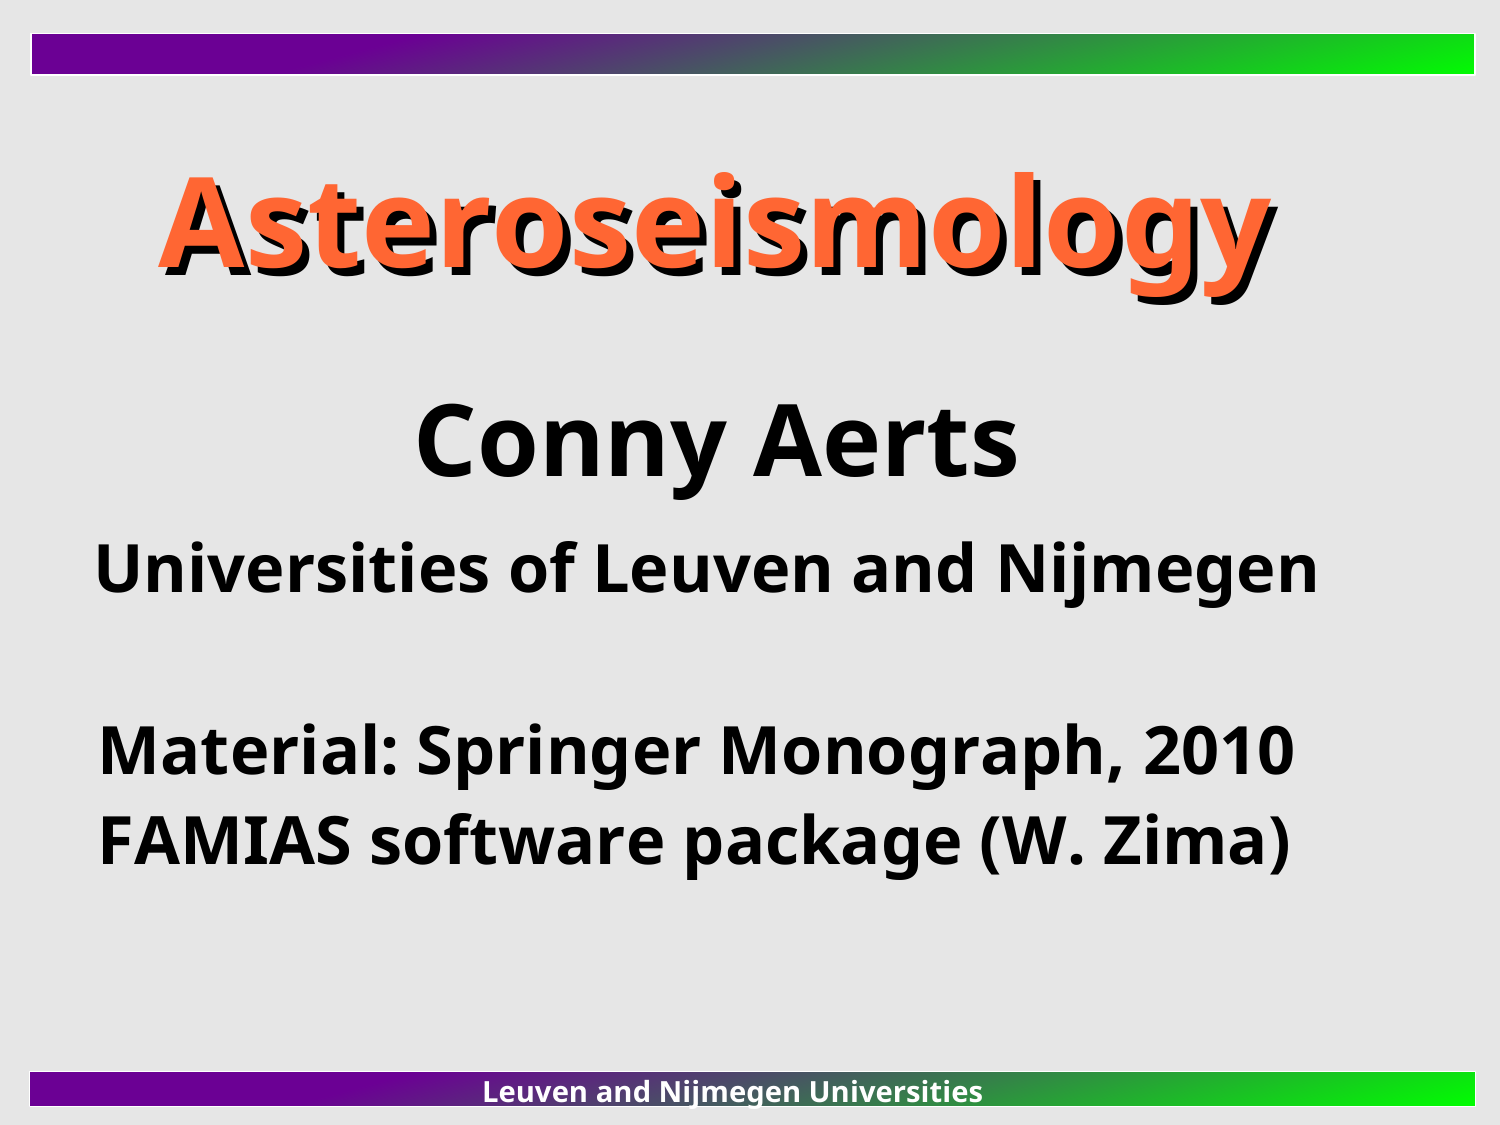

# Asteroseismology
 Conny Aerts
 Universities of Leuven and Nijmegen
Material: Springer Monograph, 2010
FAMIAS software package (W. Zima)